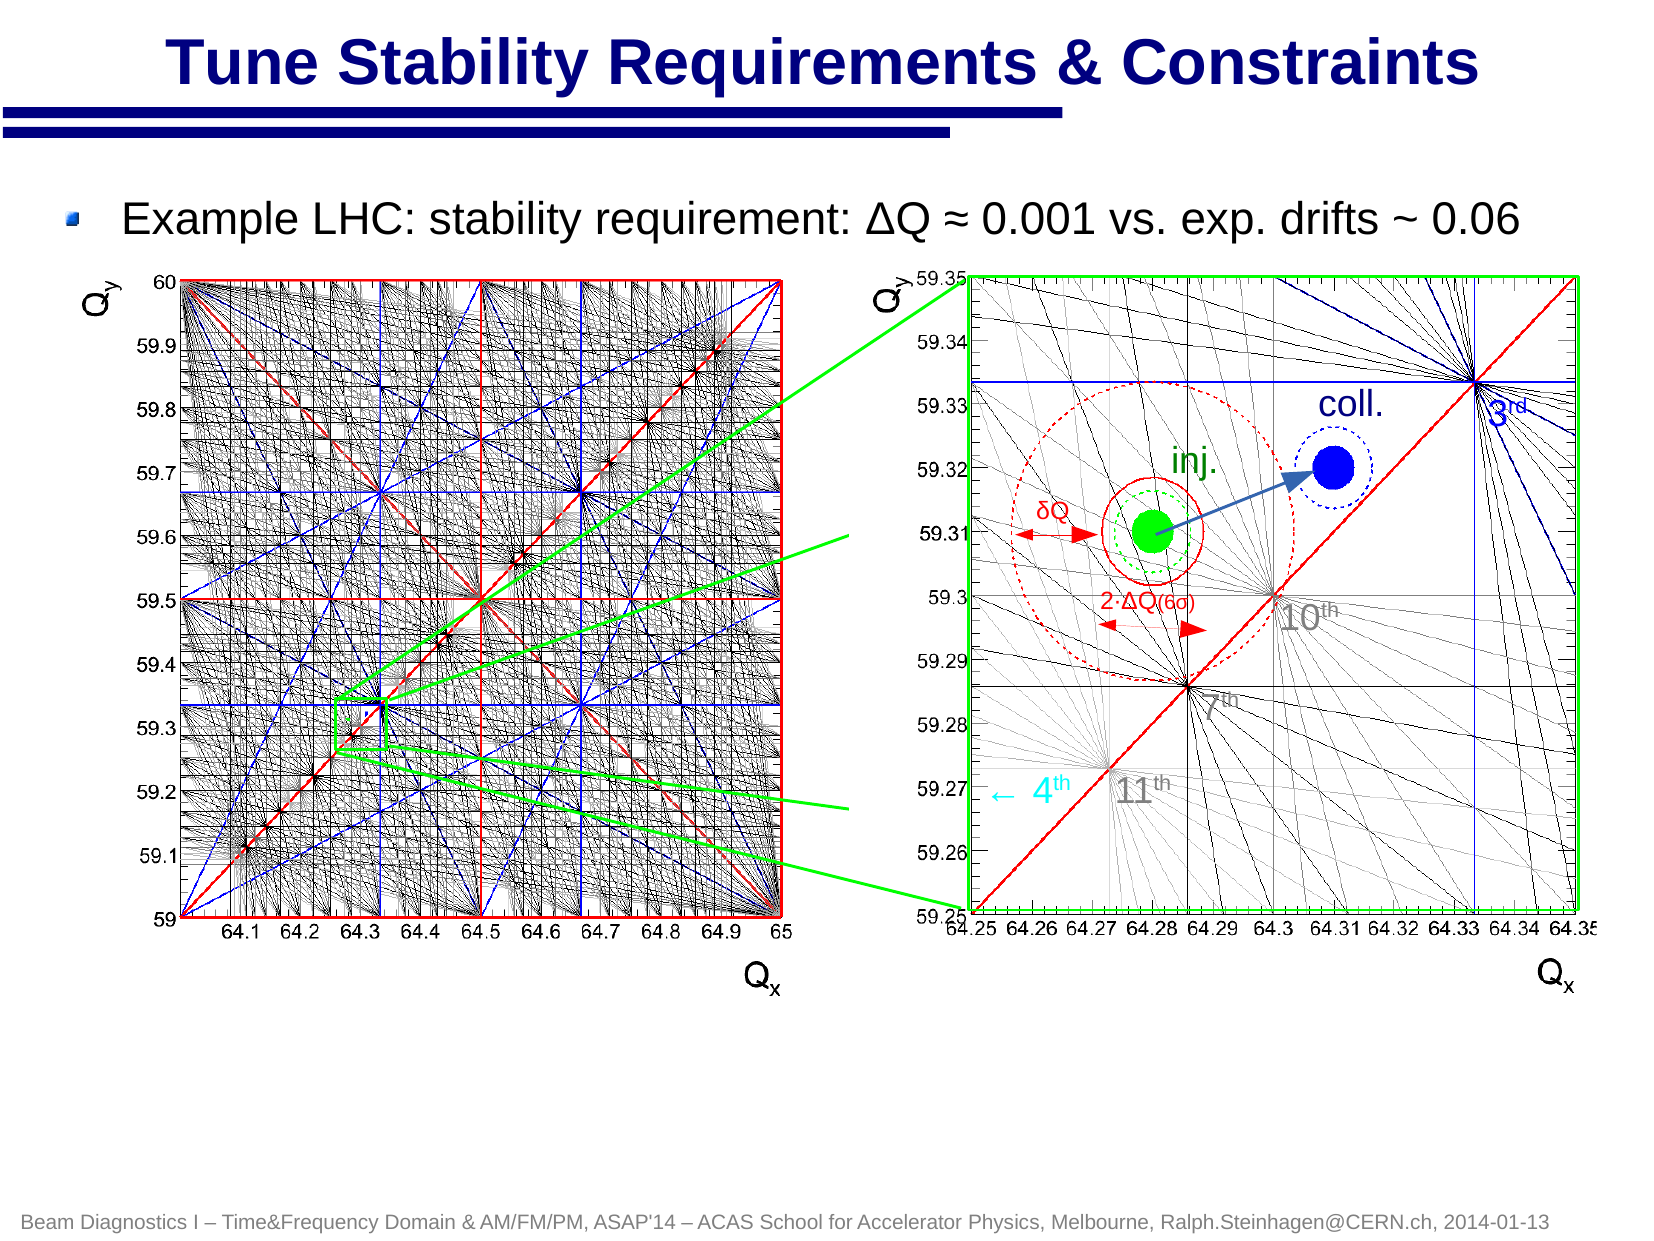

# Tune Stability Requirements & Constraints
Example LHC: stability requirement: ΔQ ≈ 0.001 vs. exp. drifts ~ 0.06
coll.
3rd
inj.
δQ
2∙ΔQ(6σ)
10th
7th
← 4th
11th